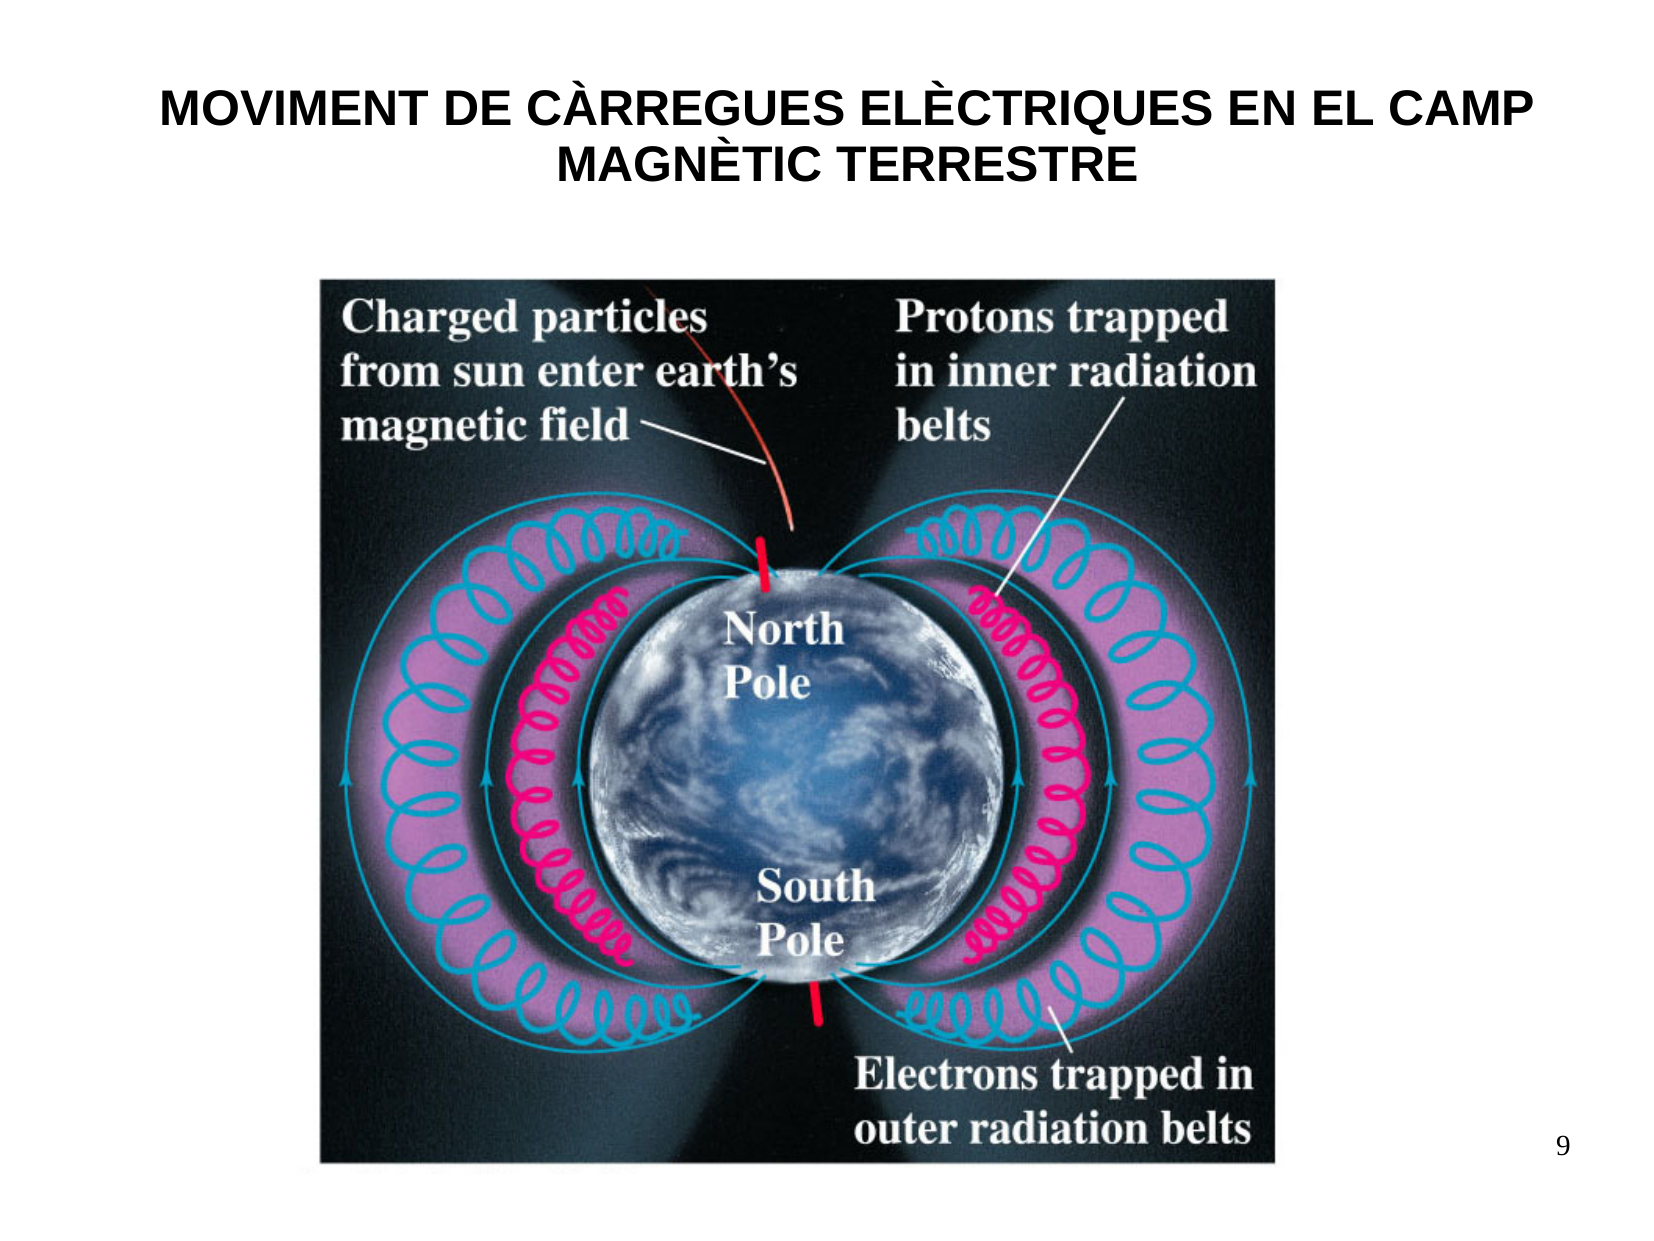

MOVIMENT DE CÀRREGUES ELÈCTRIQUES EN EL CAMP MAGNÈTIC TERRESTRE
9